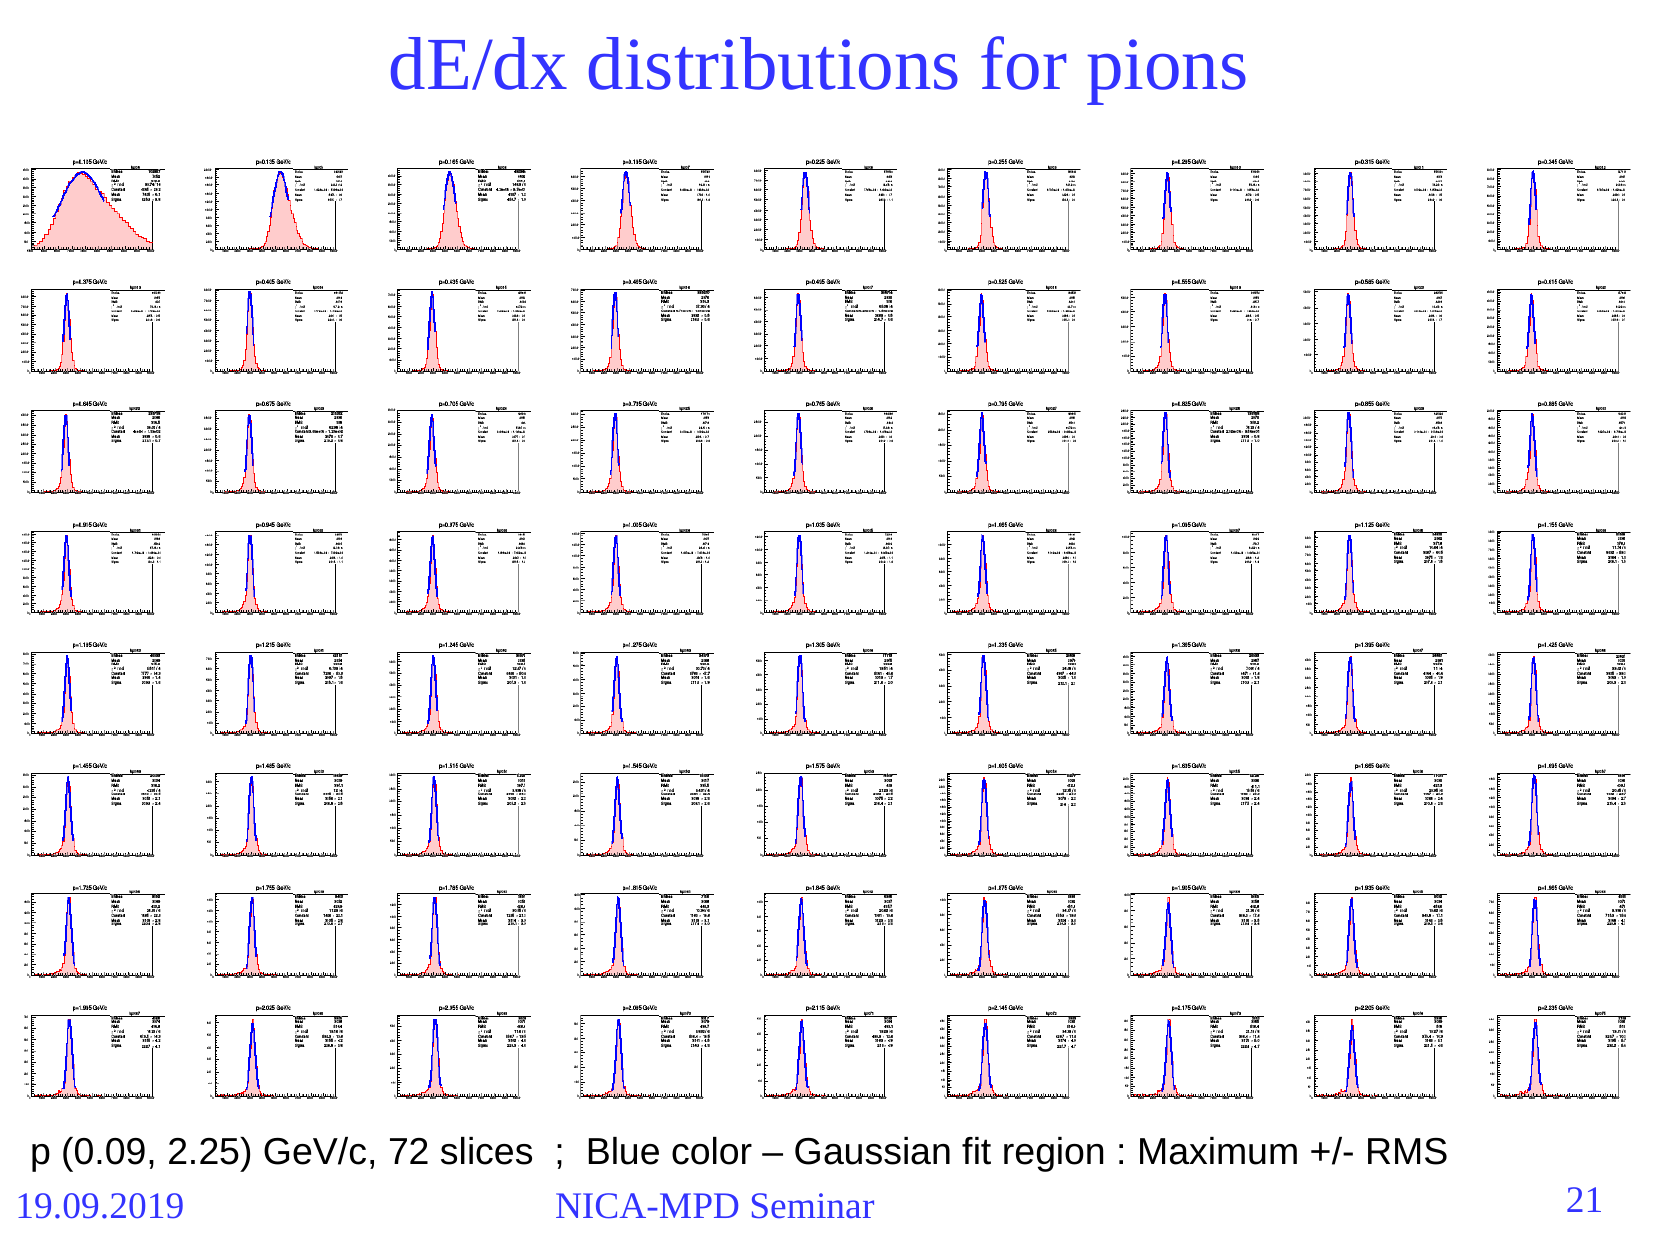

# dE/dx distributions for pions
p (0.09, 2.25) GeV/c, 72 slices ; Blue color – Gaussian fit region : Maximum +/- RMS
21